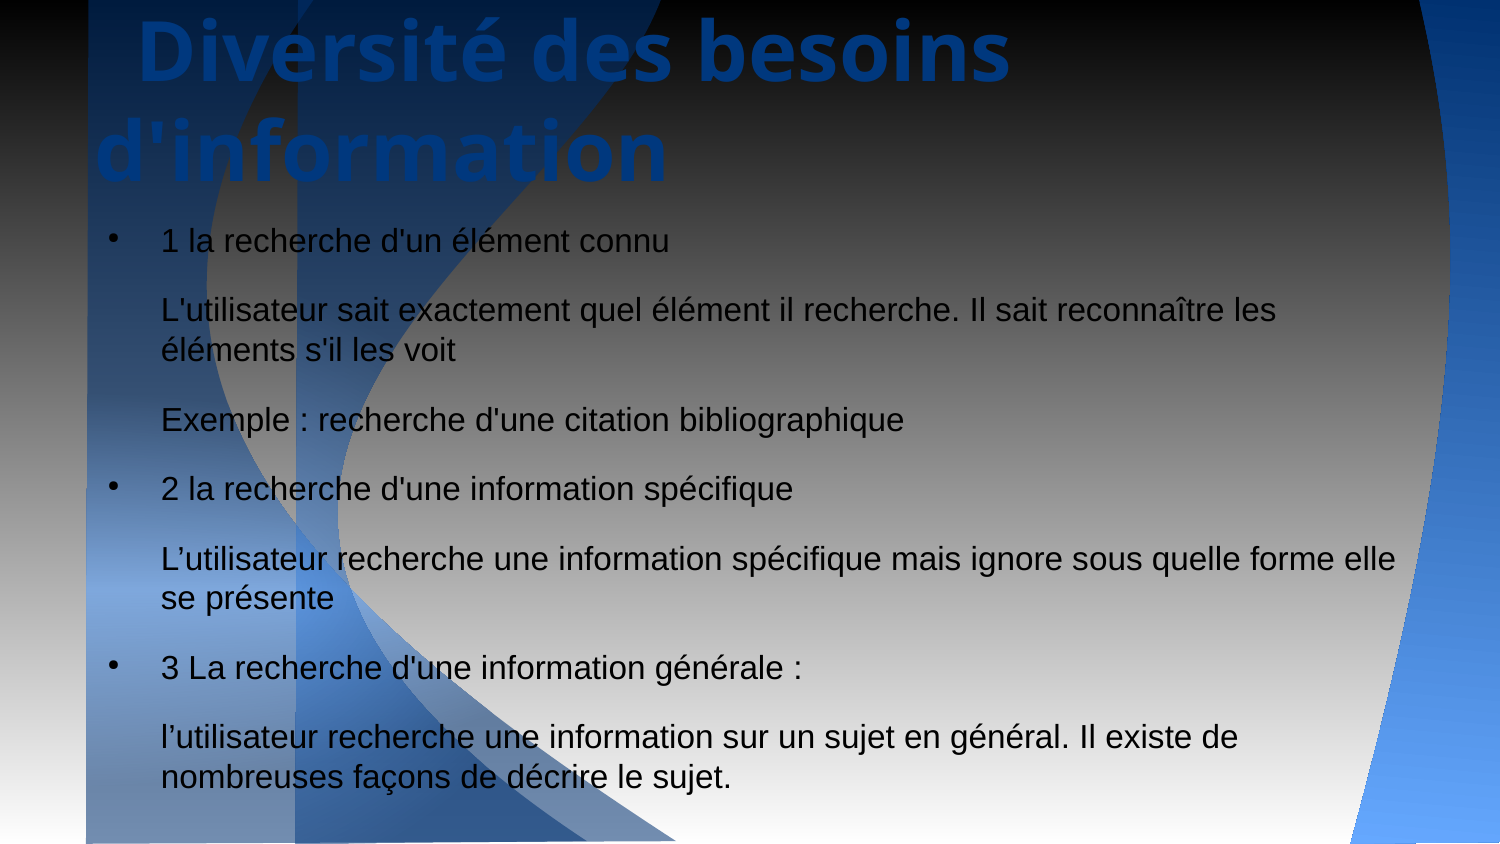

Diversité des besoins d'information
# 1 la recherche d'un élément connu
L'utilisateur sait exactement quel élément il recherche. Il sait reconnaître les éléments s'il les voit
Exemple : recherche d'une citation bibliographique
2 la recherche d'une information spécifique
L’utilisateur recherche une information spécifique mais ignore sous quelle forme elle se présente
3 La recherche d'une information générale :
l’utilisateur recherche une information sur un sujet en général. Il existe de nombreuses façons de décrire le sujet.